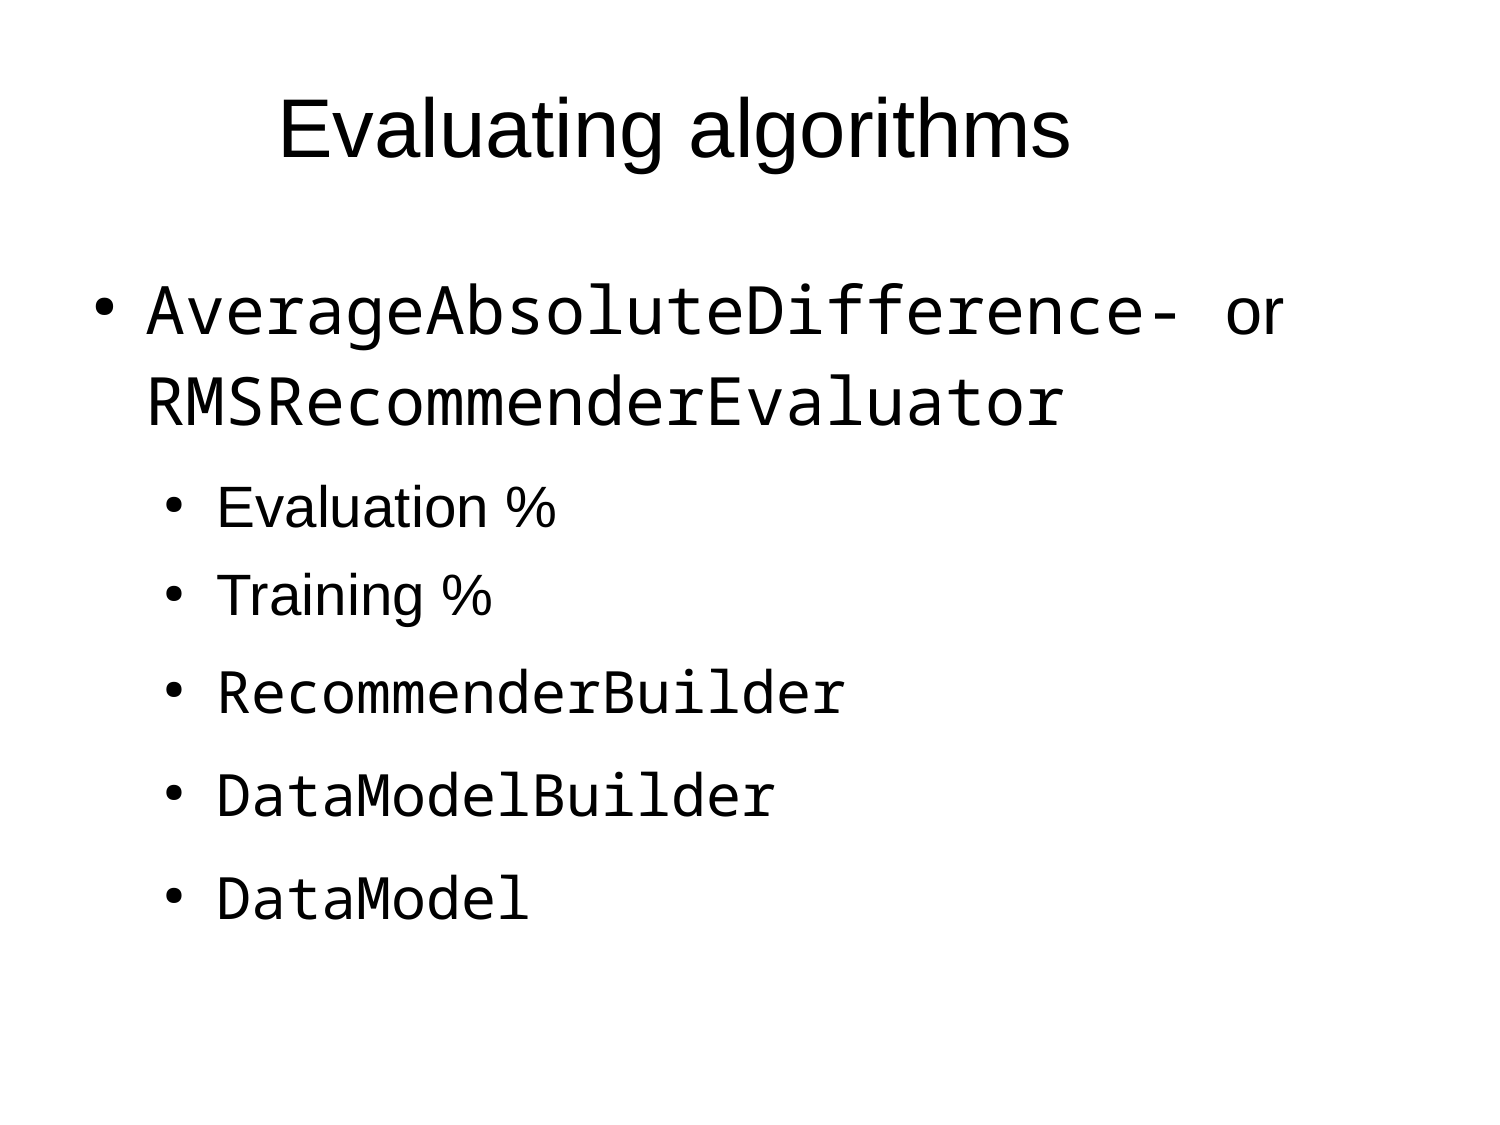

Evaluating algorithms
# AverageAbsoluteDifference- or RMSRecommenderEvaluator
Evaluation %
Training %
RecommenderBuilder
DataModelBuilder
DataModel